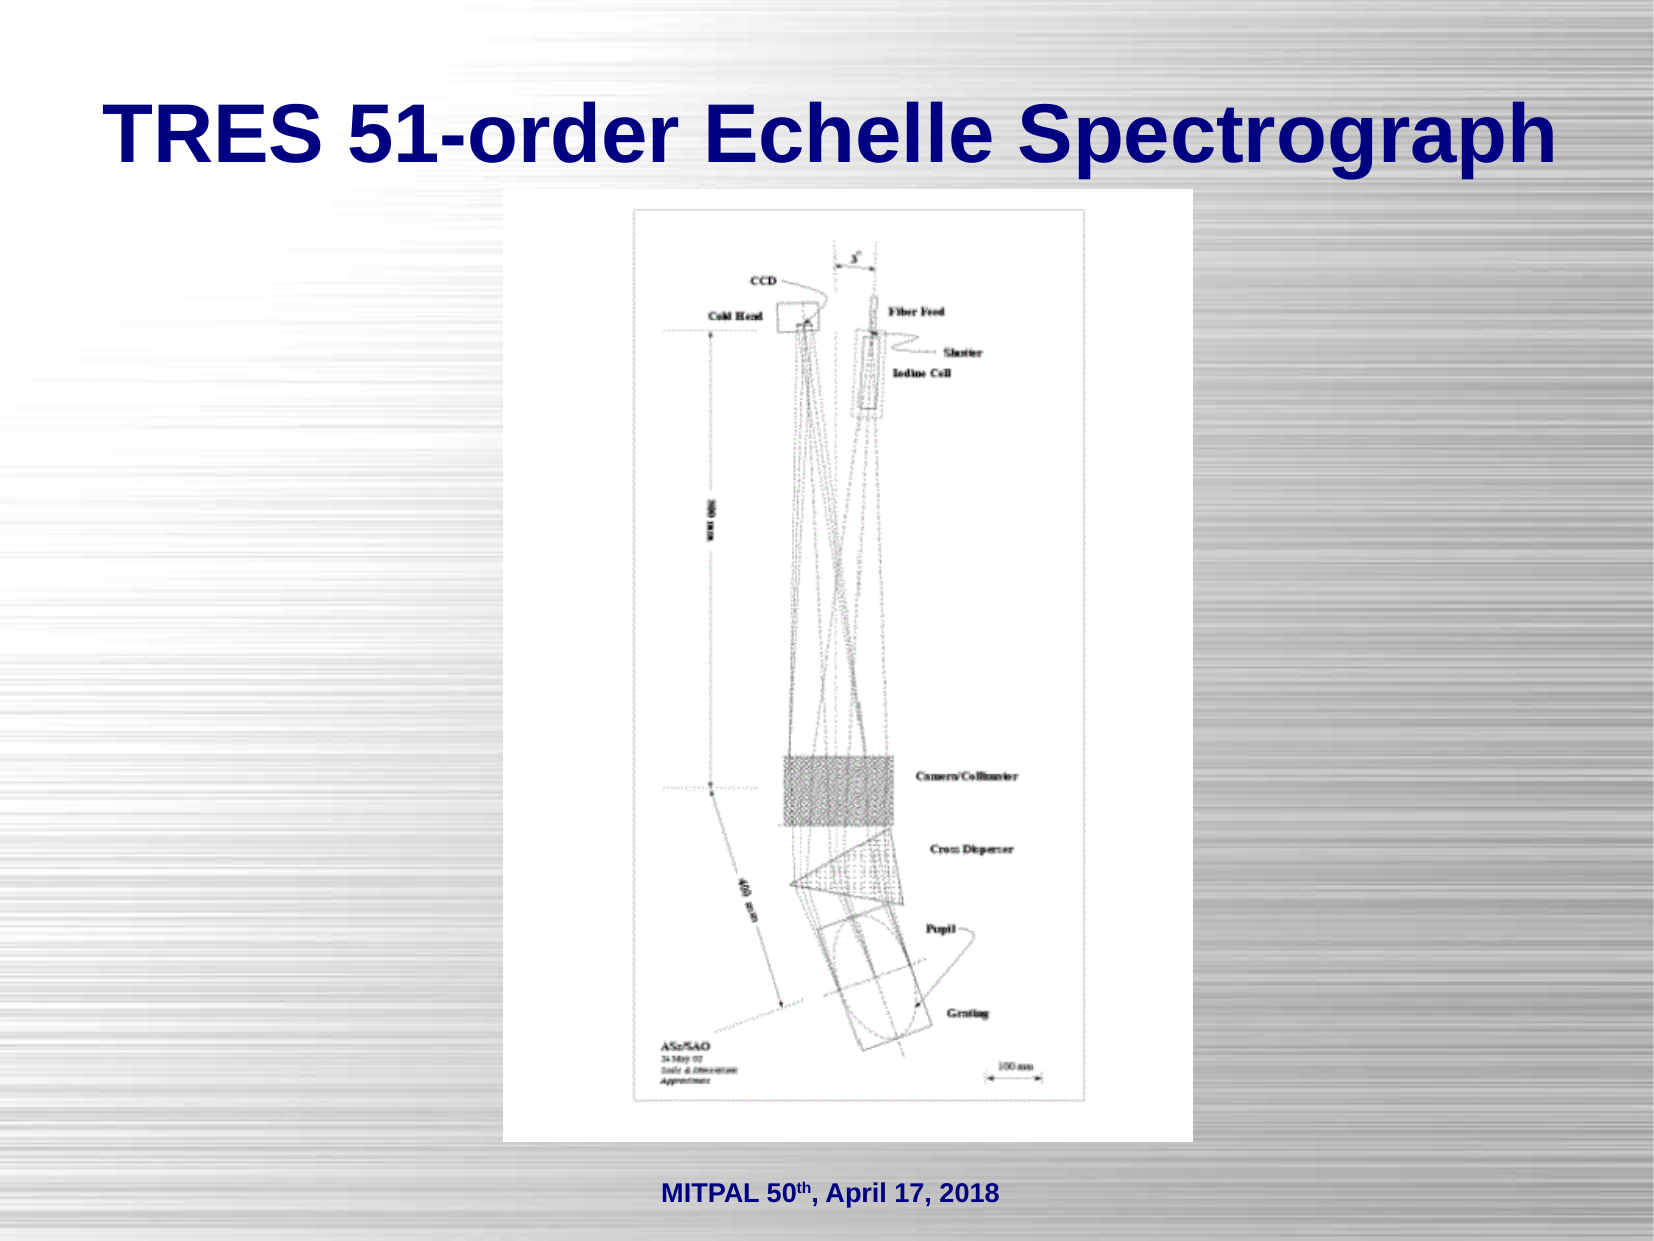

TRES 51-order Echelle Spectrograph
MITPAL 50th, April 17, 2018